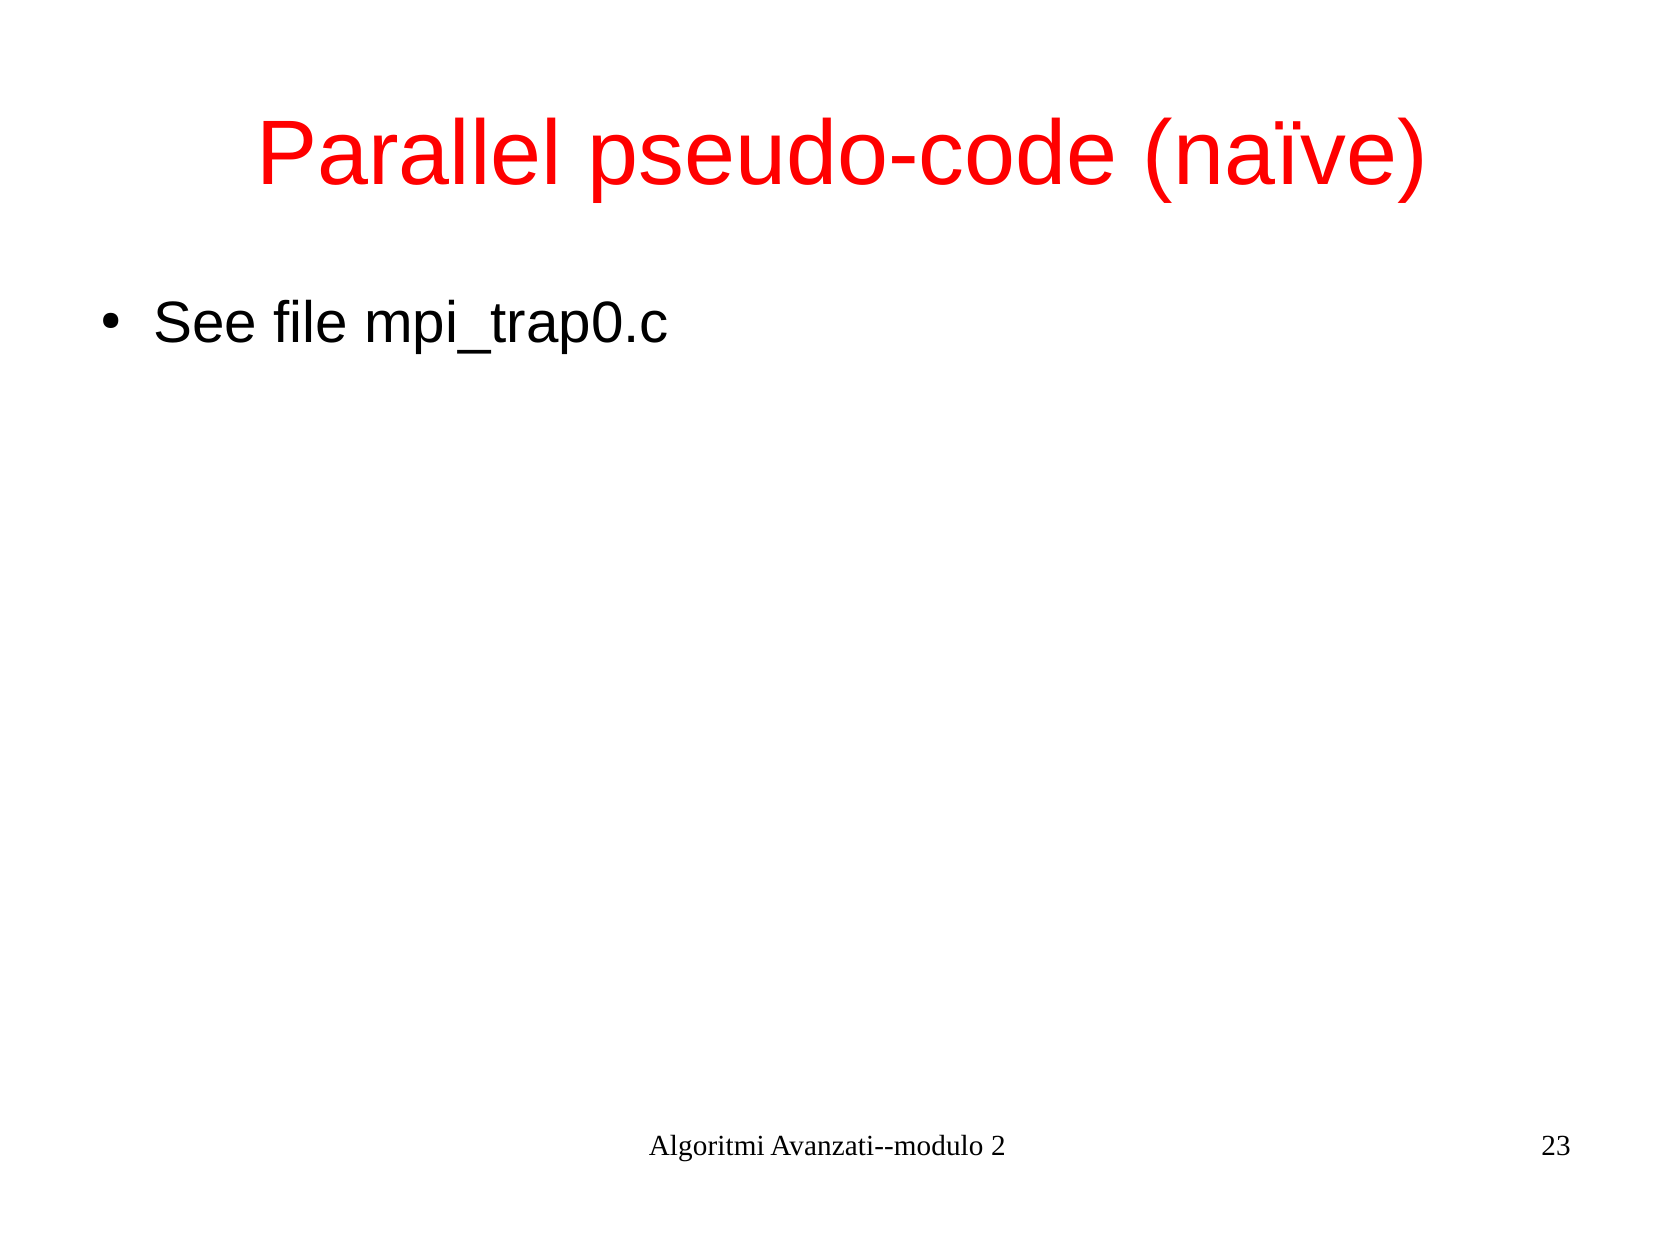

# Parallel pseudo-code (naïve)
See file mpi_trap0.c
Algoritmi Avanzati--modulo 2
23